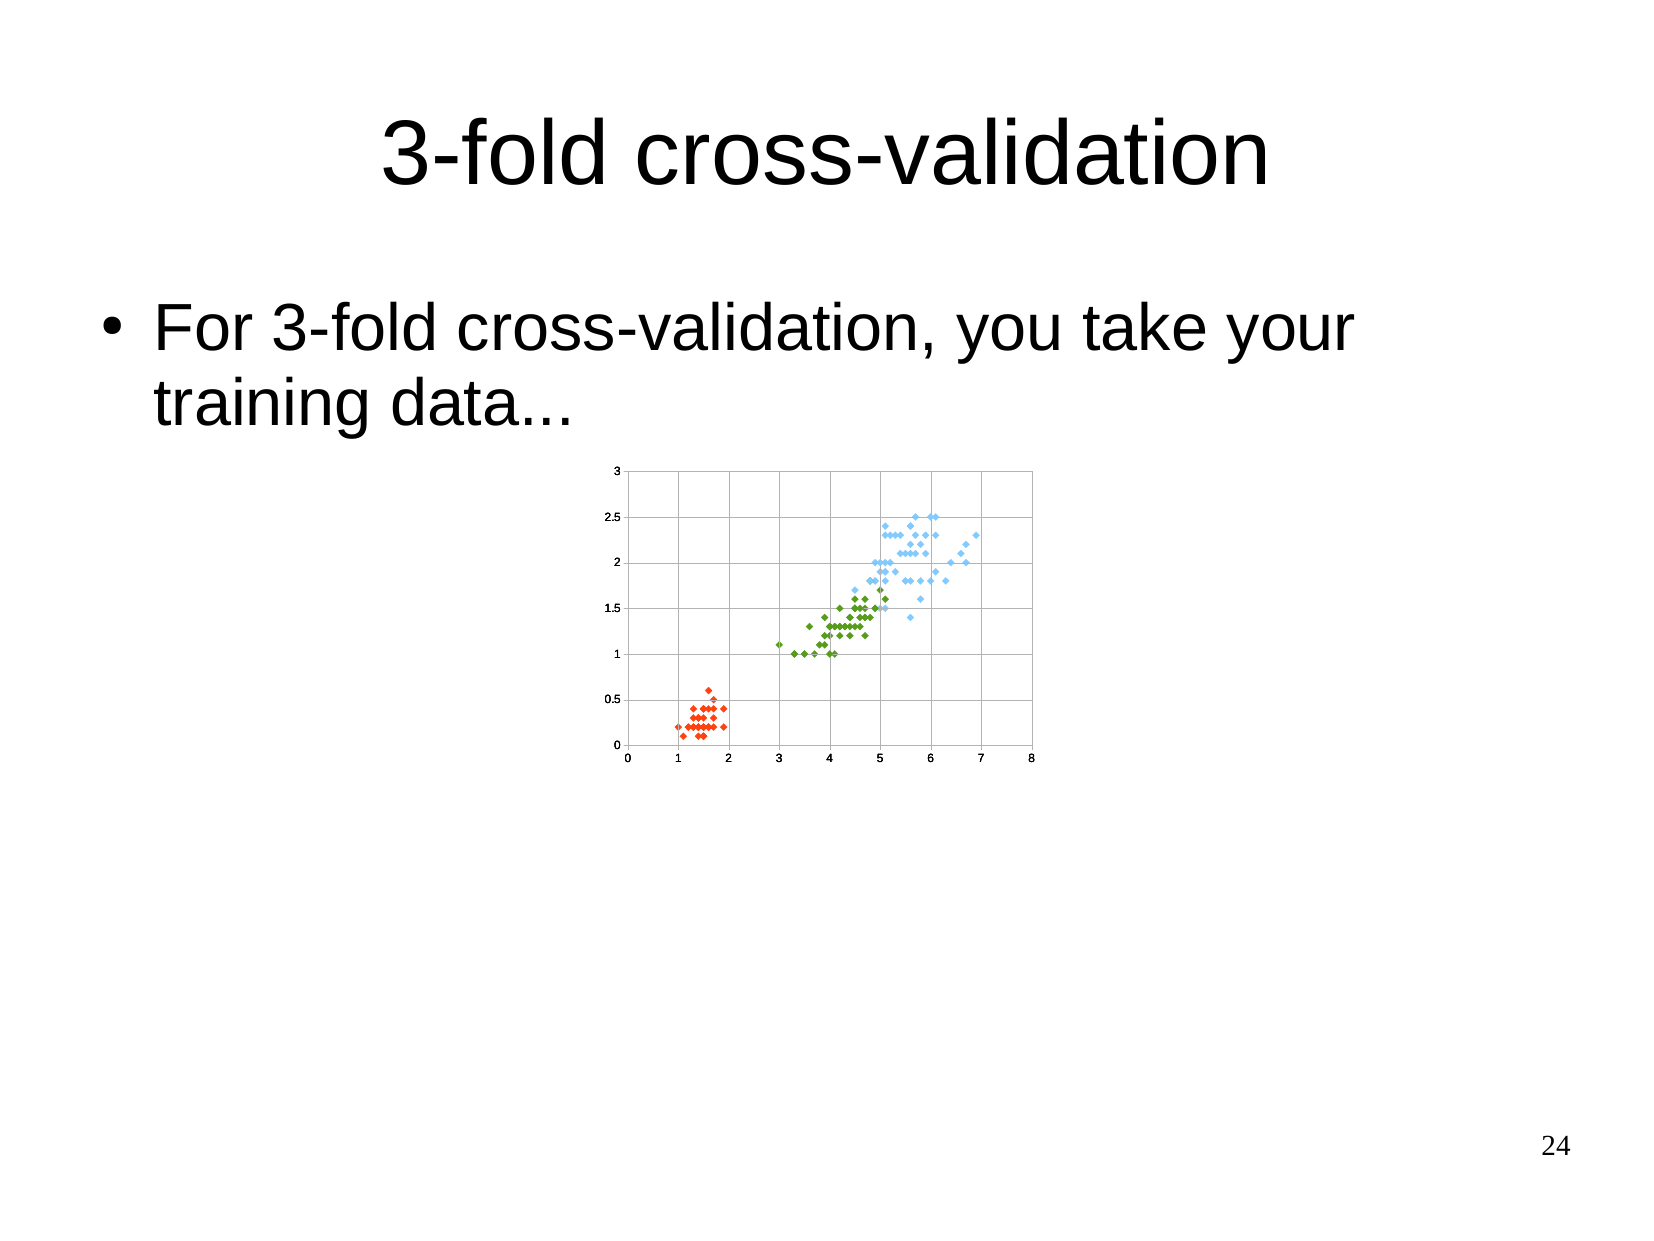

# 3-fold cross-validation
For 3-fold cross-validation, you take your training data...
24